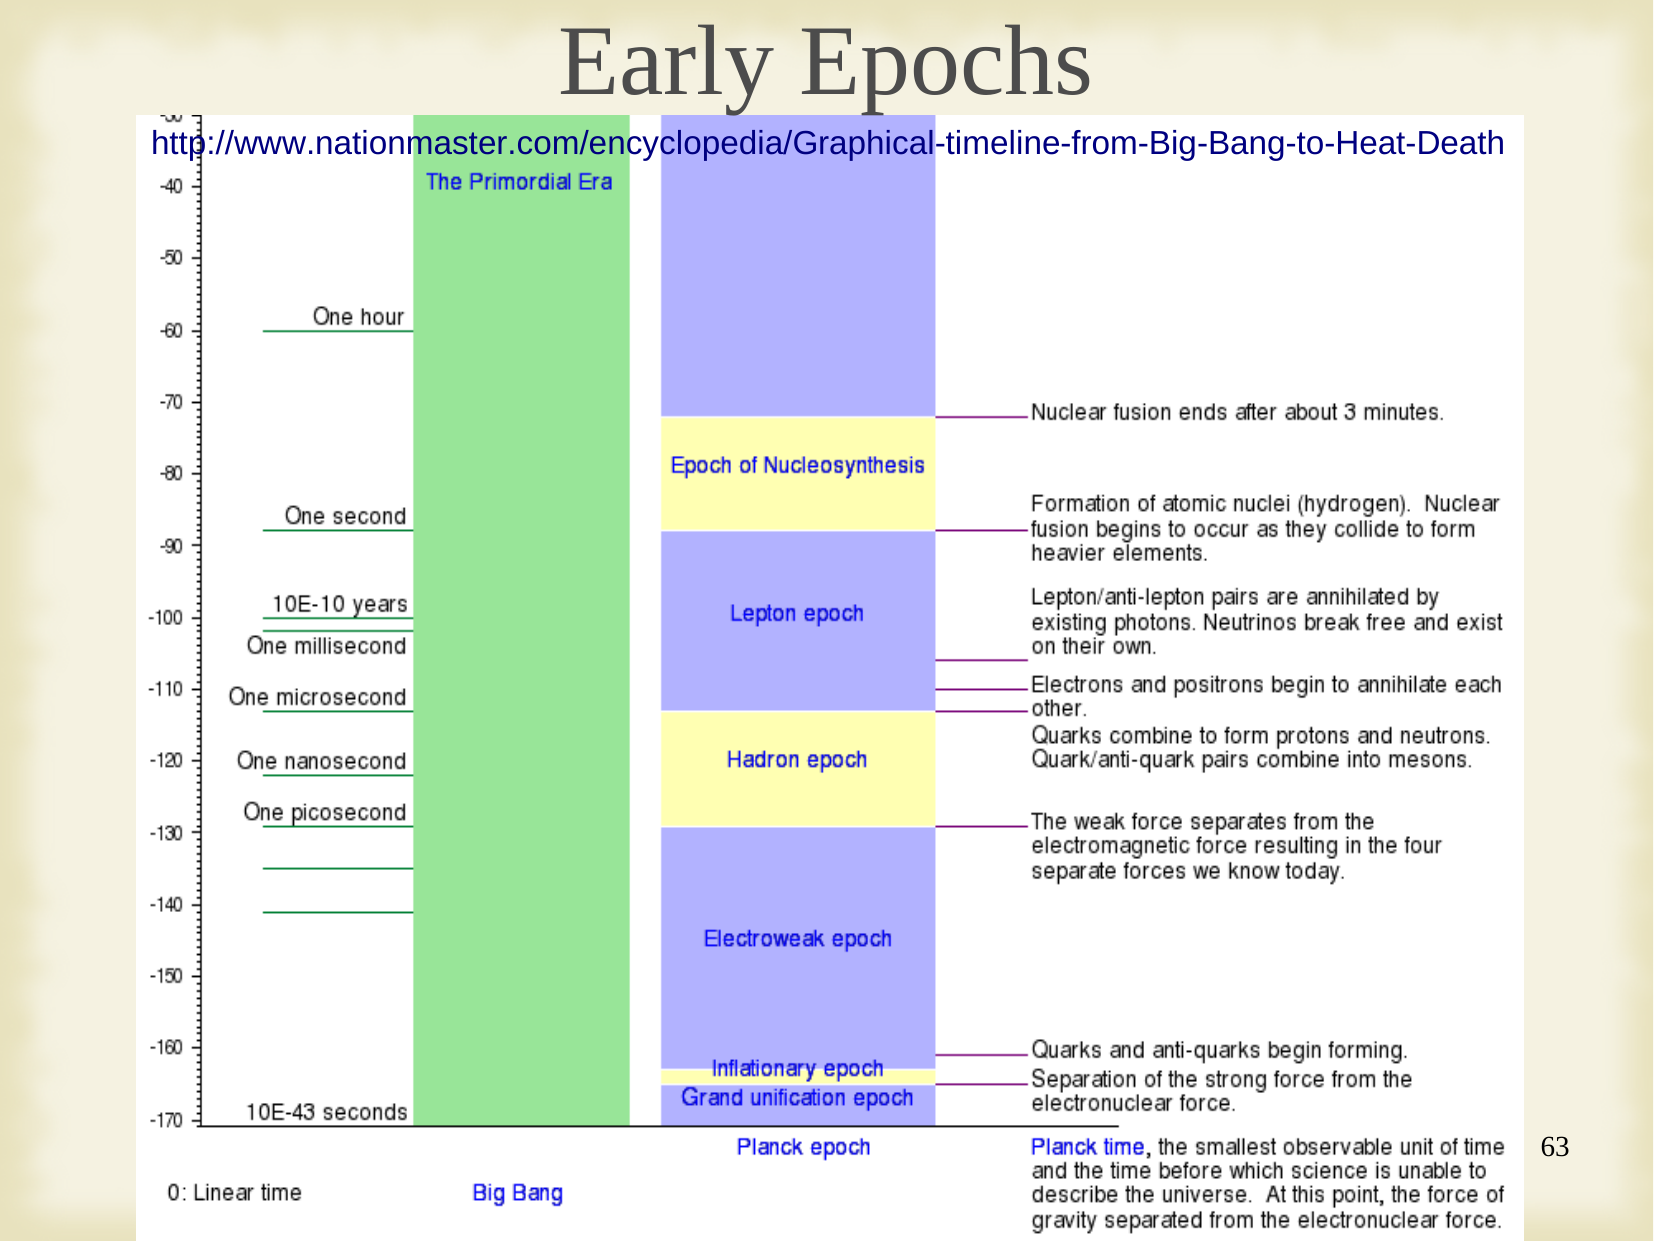

# Early Epochs
http://www.nationmaster.com/encyclopedia/Graphical-timeline-from-Big-Bang-to-Heat-Death
The First Three Minutes, UNC Wilmington, College Day-2008
63